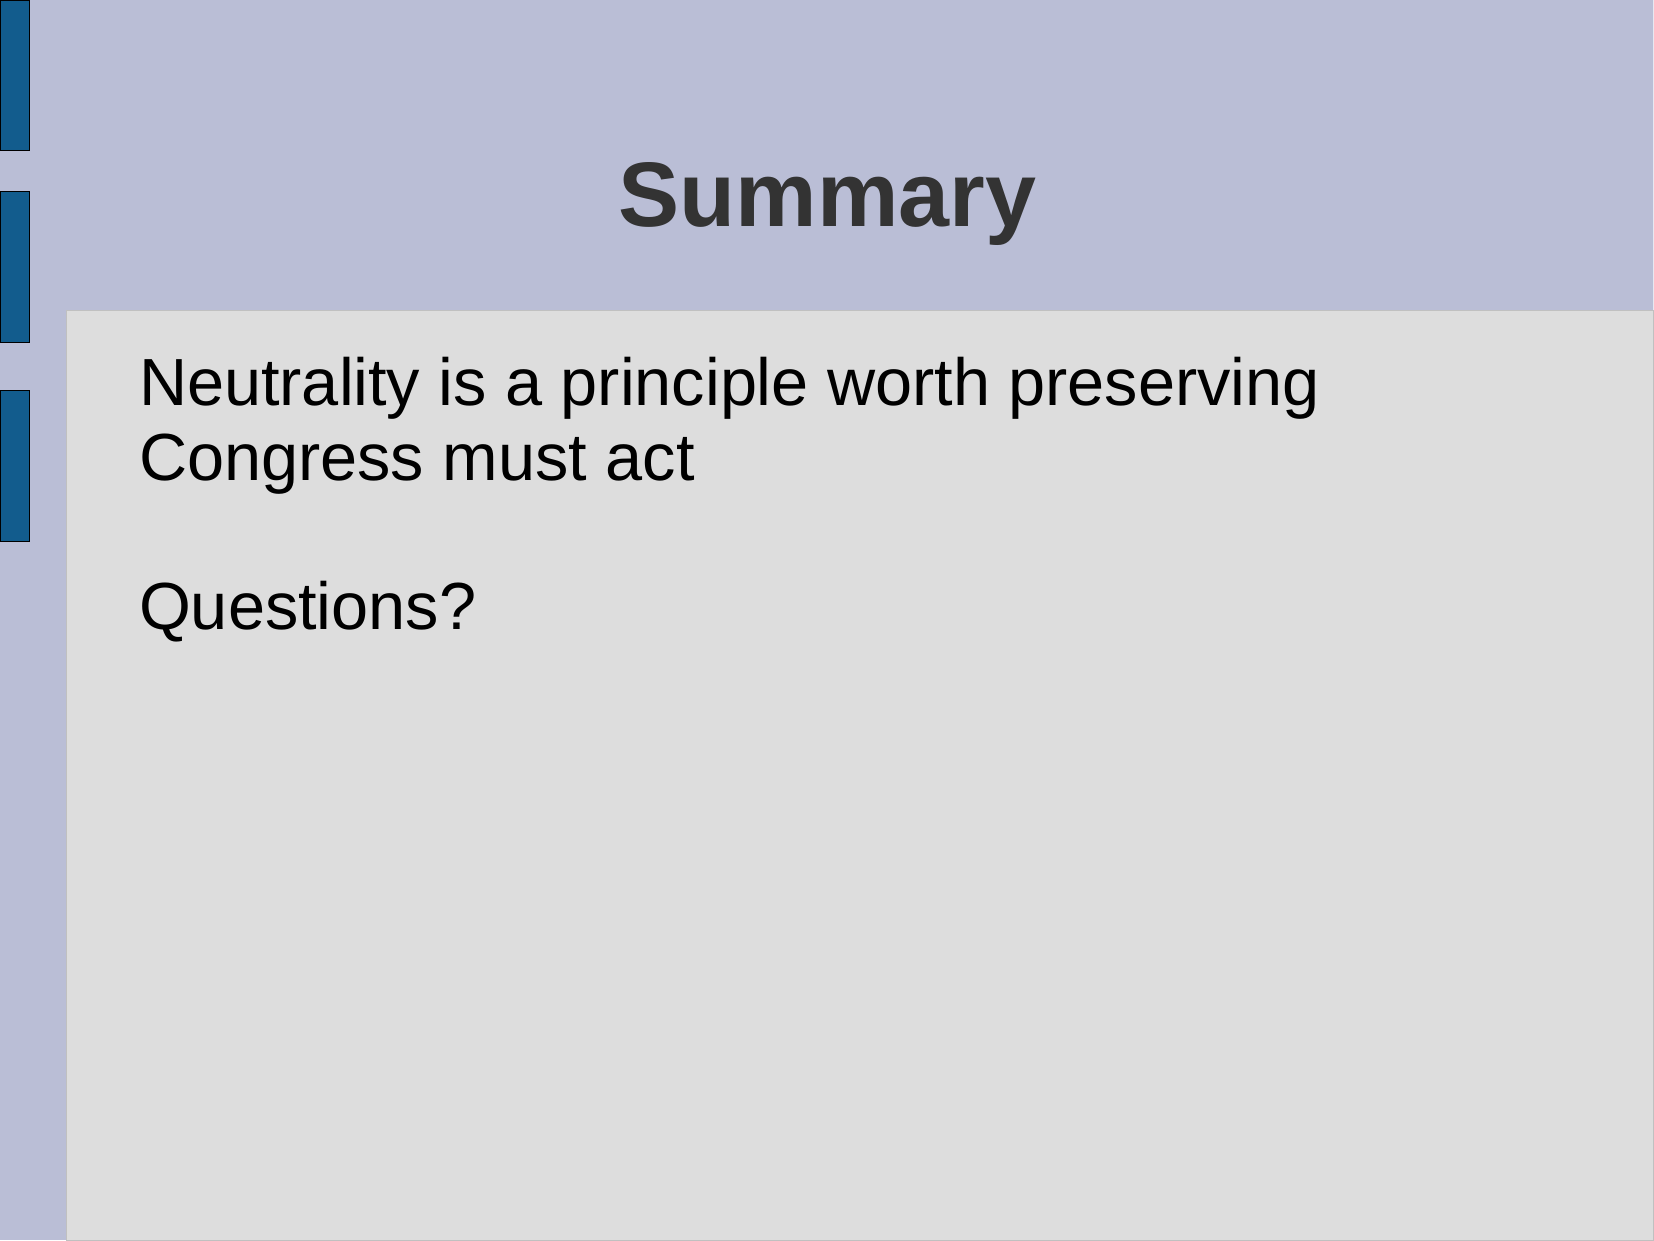

# Summary
Neutrality is a principle worth preserving
Congress must act
Questions?